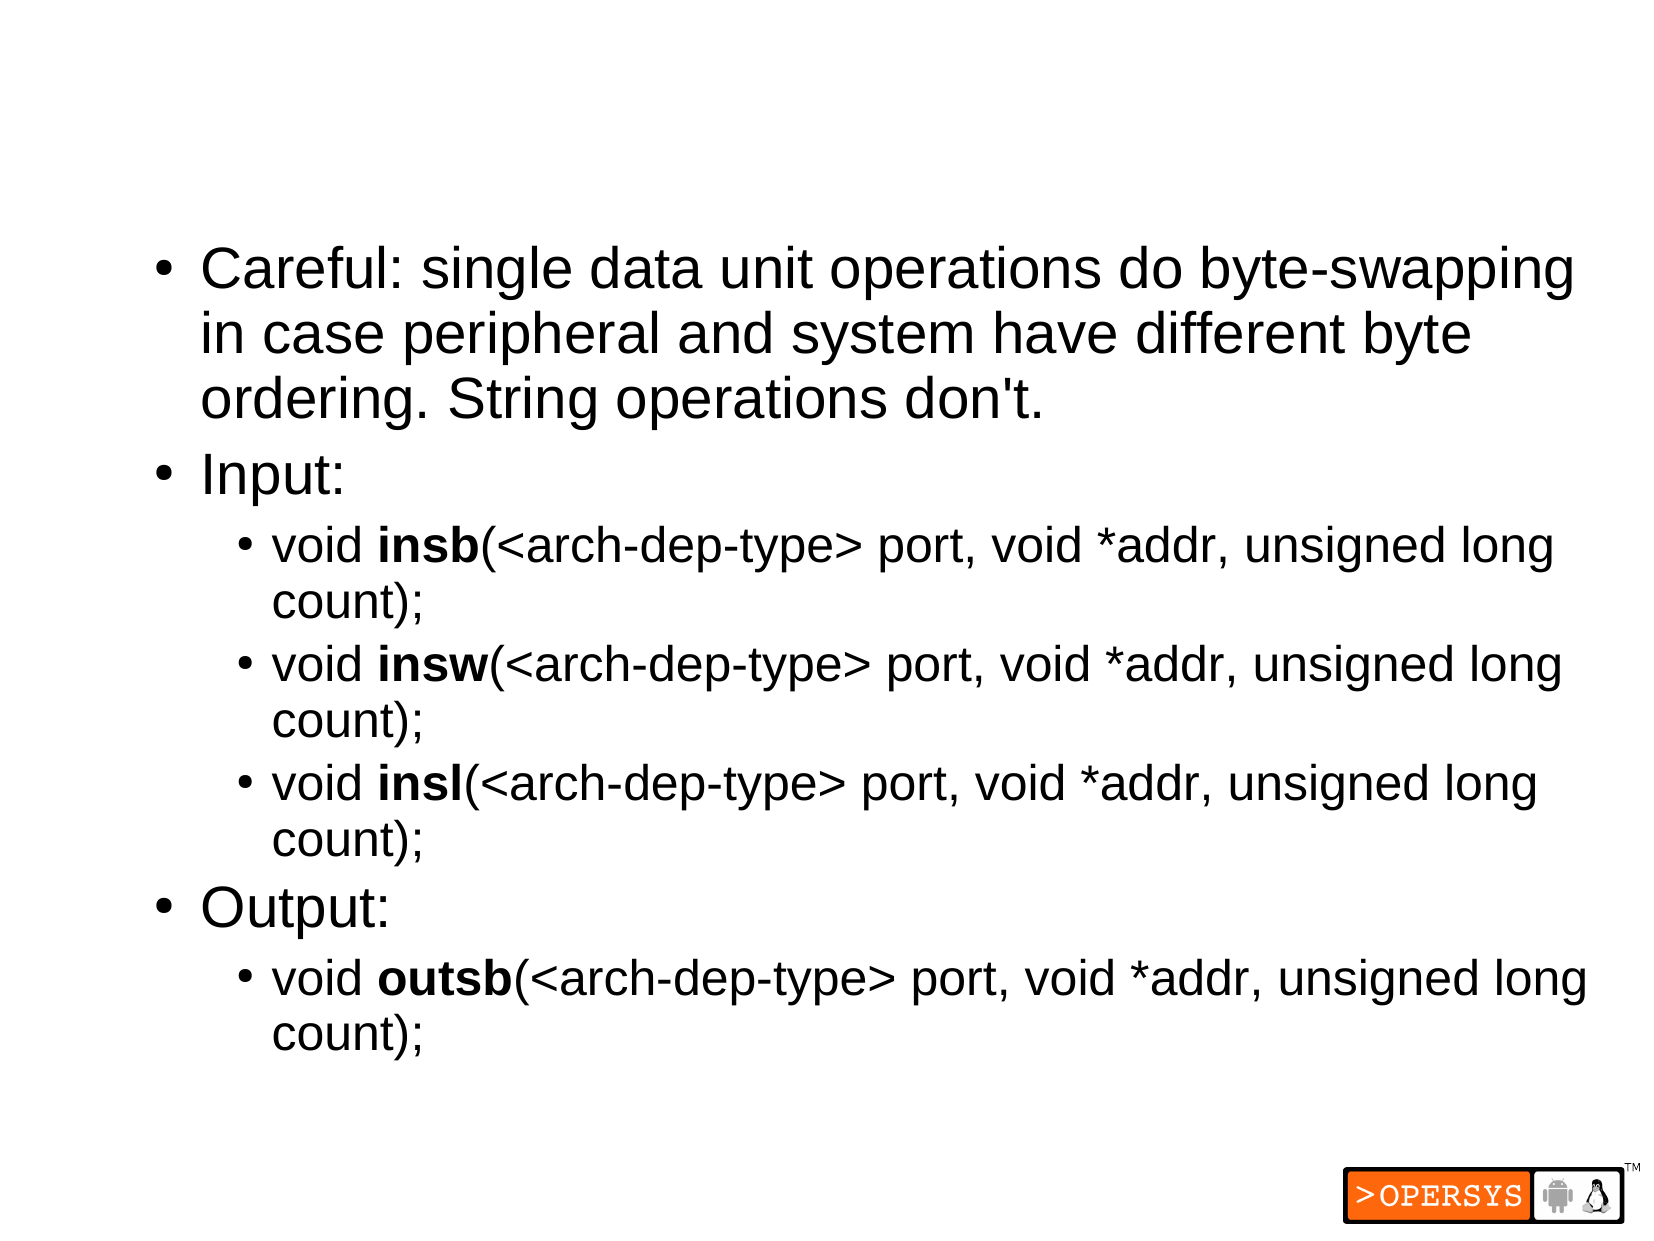

# Careful: single data unit operations do byte-swapping in case peripheral and system have different byte ordering. String operations don't.
Input:
void insb(<arch-dep-type> port, void *addr, unsigned long count);
void insw(<arch-dep-type> port, void *addr, unsigned long count);
void insl(<arch-dep-type> port, void *addr, unsigned long count);
Output:
void outsb(<arch-dep-type> port, void *addr, unsigned long count);